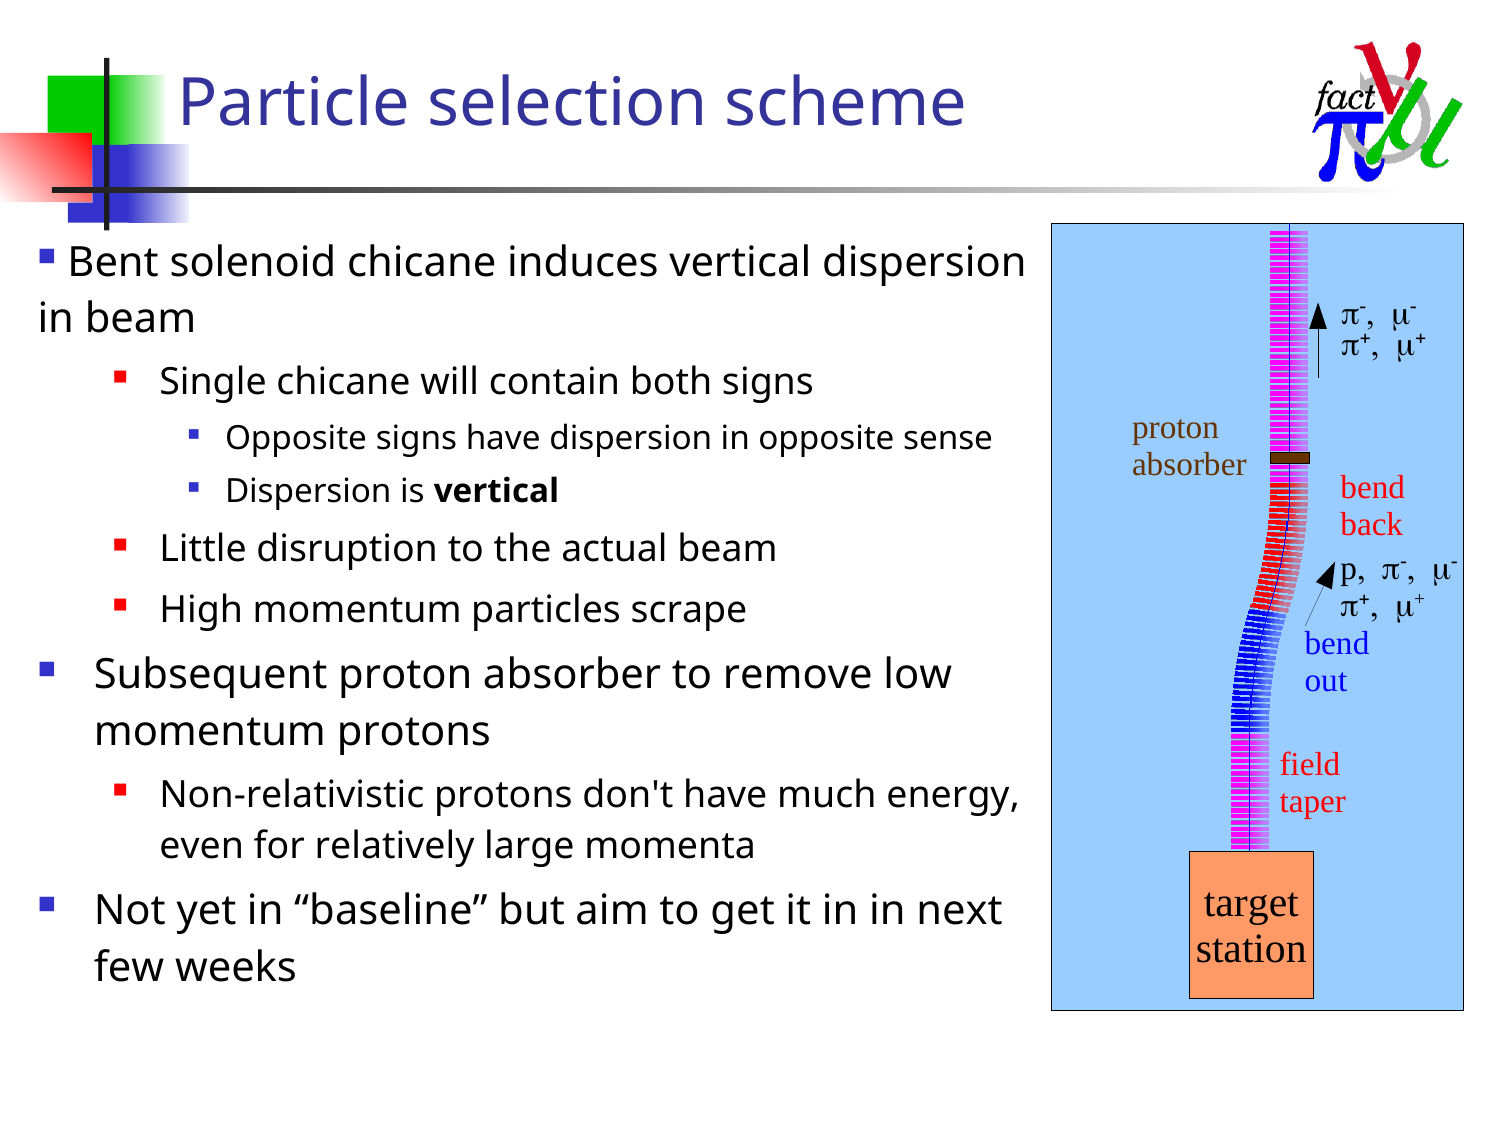

# Particle selection scheme
 Bent solenoid chicane induces vertical dispersion in beam
Single chicane will contain both signs
Opposite signs have dispersion in opposite sense
Dispersion is vertical
Little disruption to the actual beam
High momentum particles scrape
Subsequent proton absorber to remove low momentum protons
Non-relativistic protons don't have much energy, even for relatively large momenta
Not yet in “baseline” but aim to get it in in next few weeks
p-, m-
p+, m+
proton
absorber
bend
back
p, p-, m-
p+, m+
bend
out
field
taper
target
station